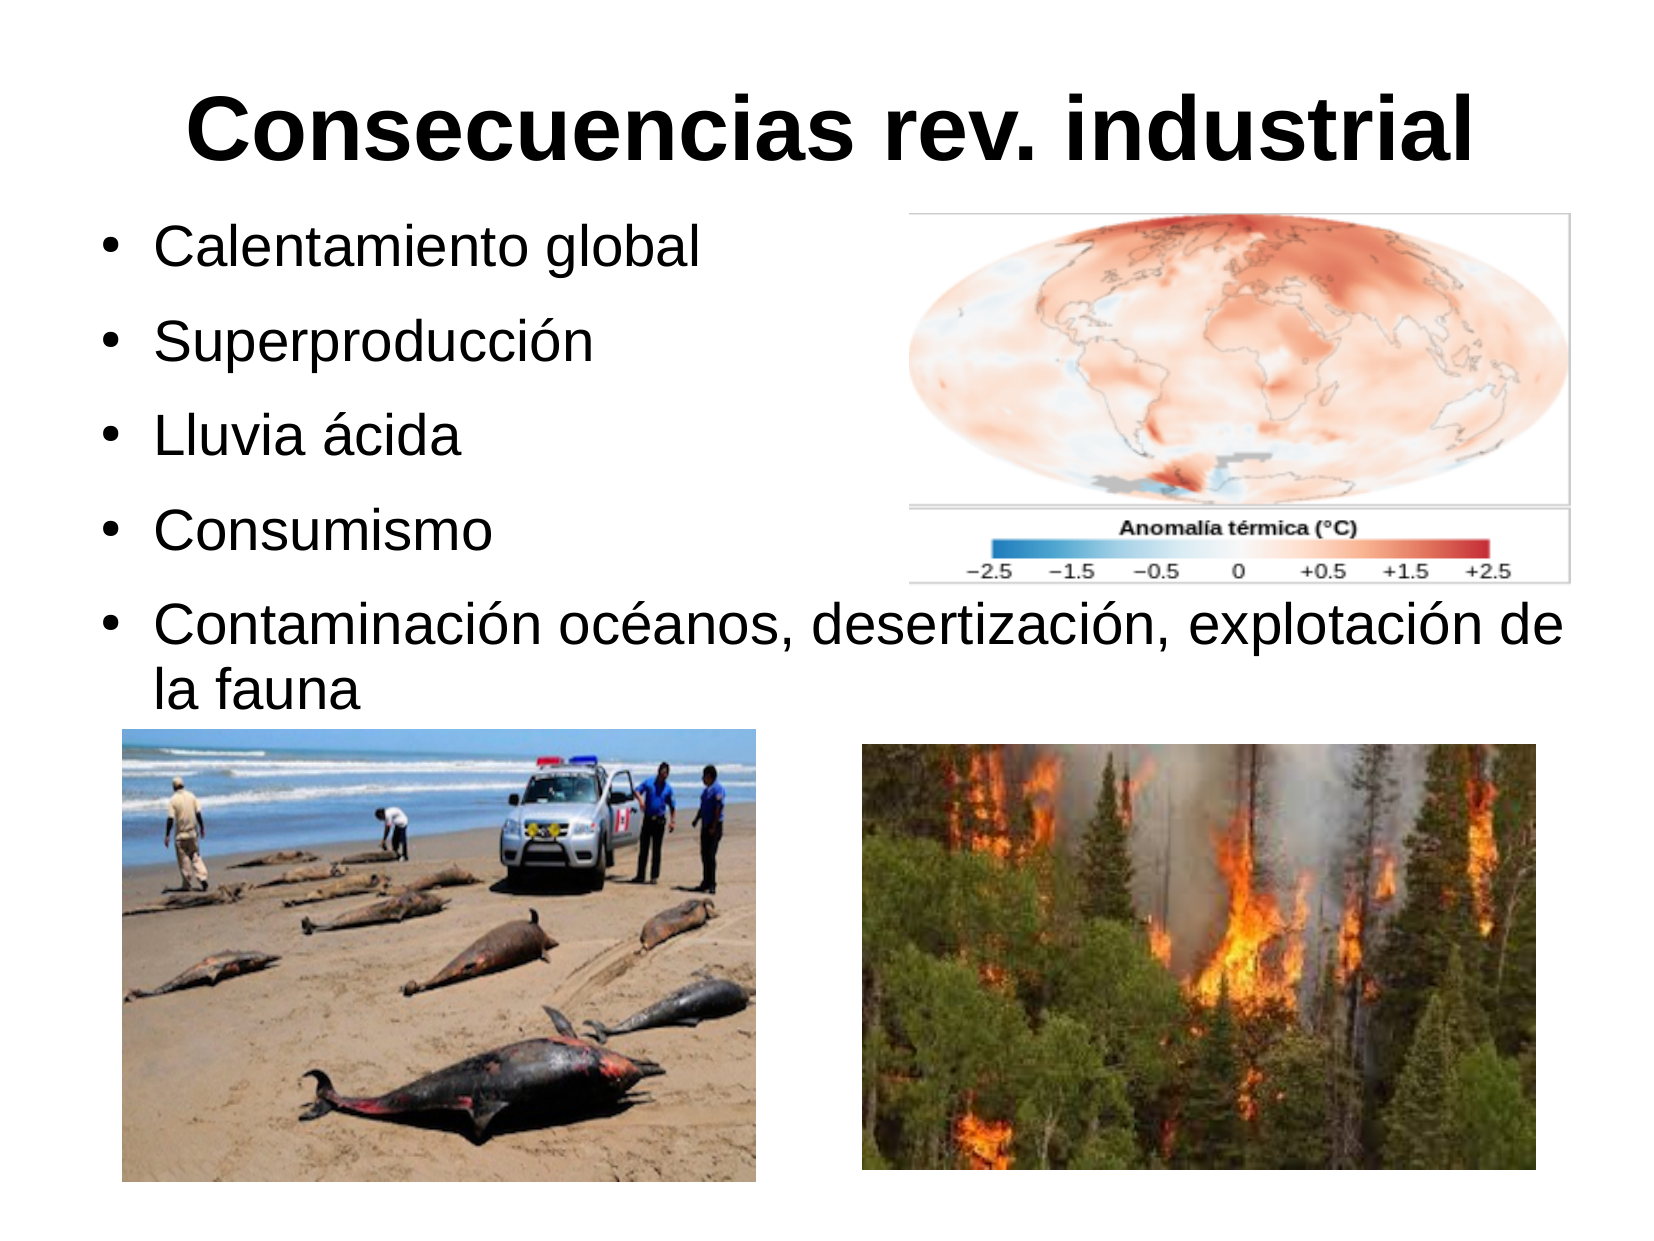

# Consecuencias rev. industrial
Calentamiento global
Superproducción
Lluvia ácida
Consumismo
Contaminación océanos, desertización, explotación de la fauna